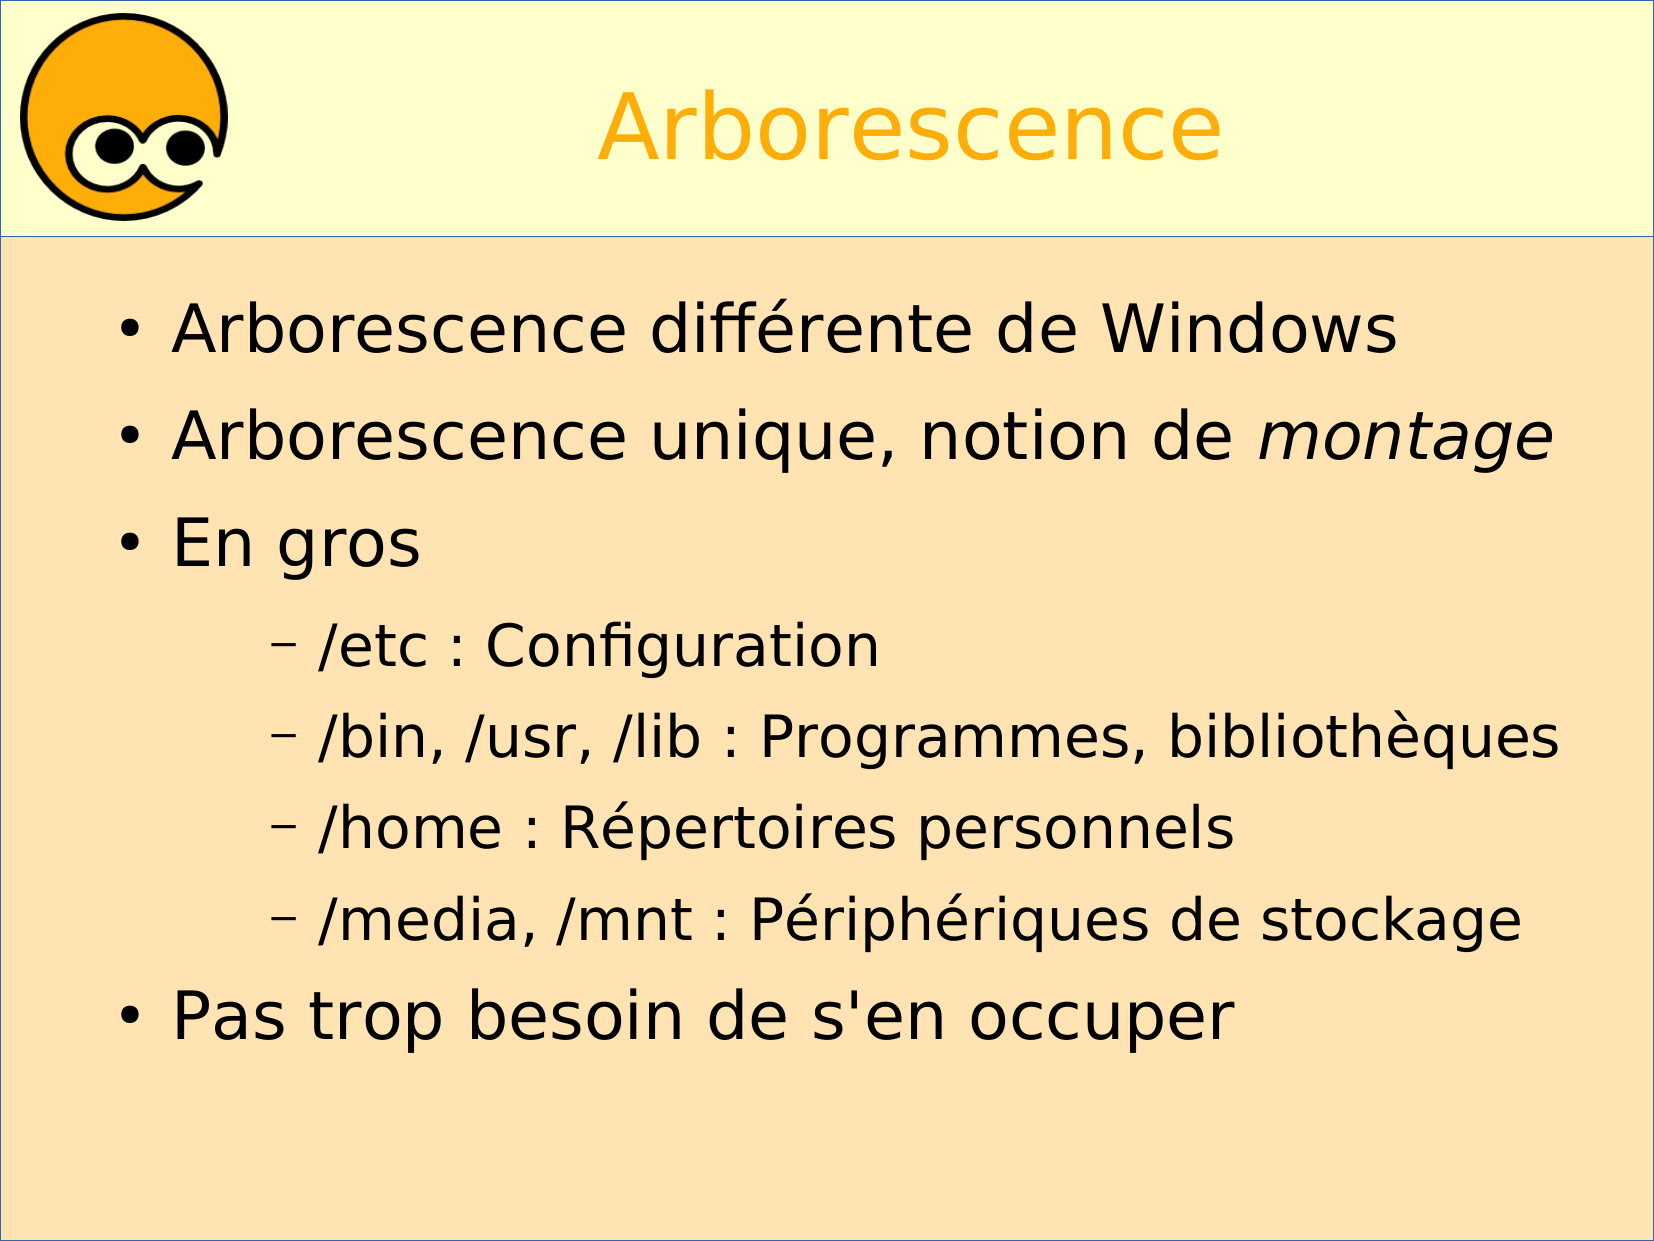

# Arborescence
Arborescence différente de Windows
Arborescence unique, notion de montage
En gros
/etc : Configuration
/bin, /usr, /lib : Programmes, bibliothèques
/home : Répertoires personnels
/media, /mnt : Périphériques de stockage
Pas trop besoin de s'en occuper